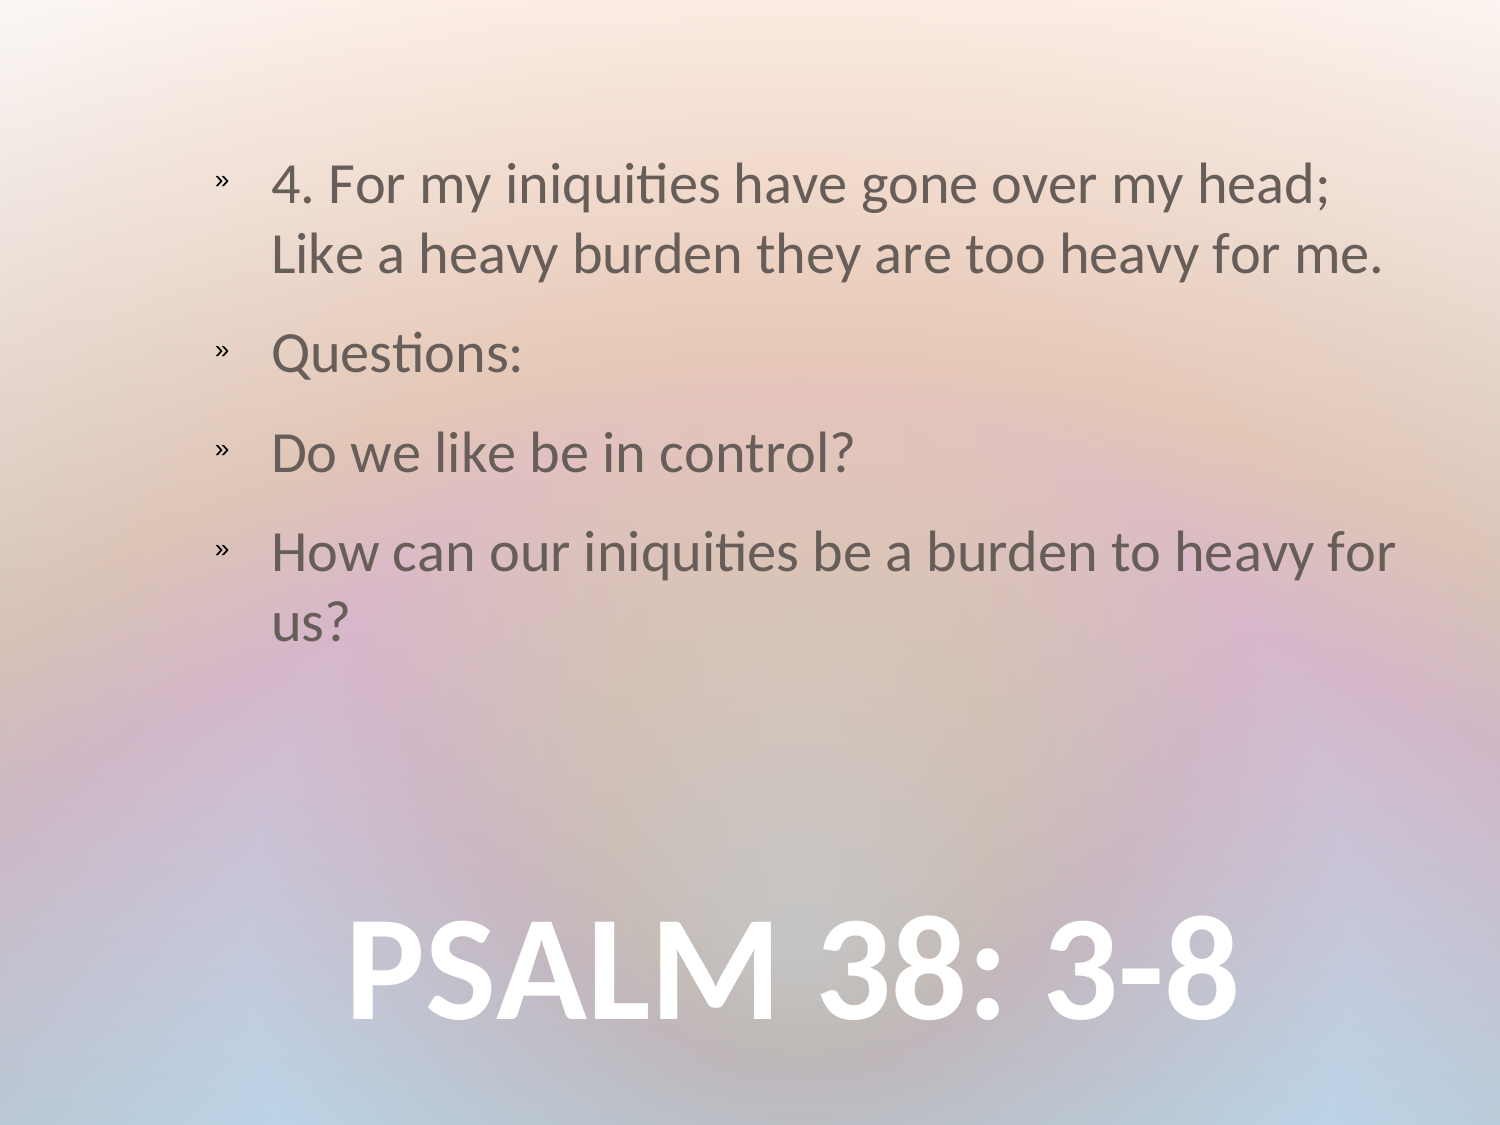

4. For my iniquities have gone over my head; Like a heavy burden they are too heavy for me.
Questions:
Do we like be in control?
How can our iniquities be a burden to heavy for us?
# PSALM 38: 3-8